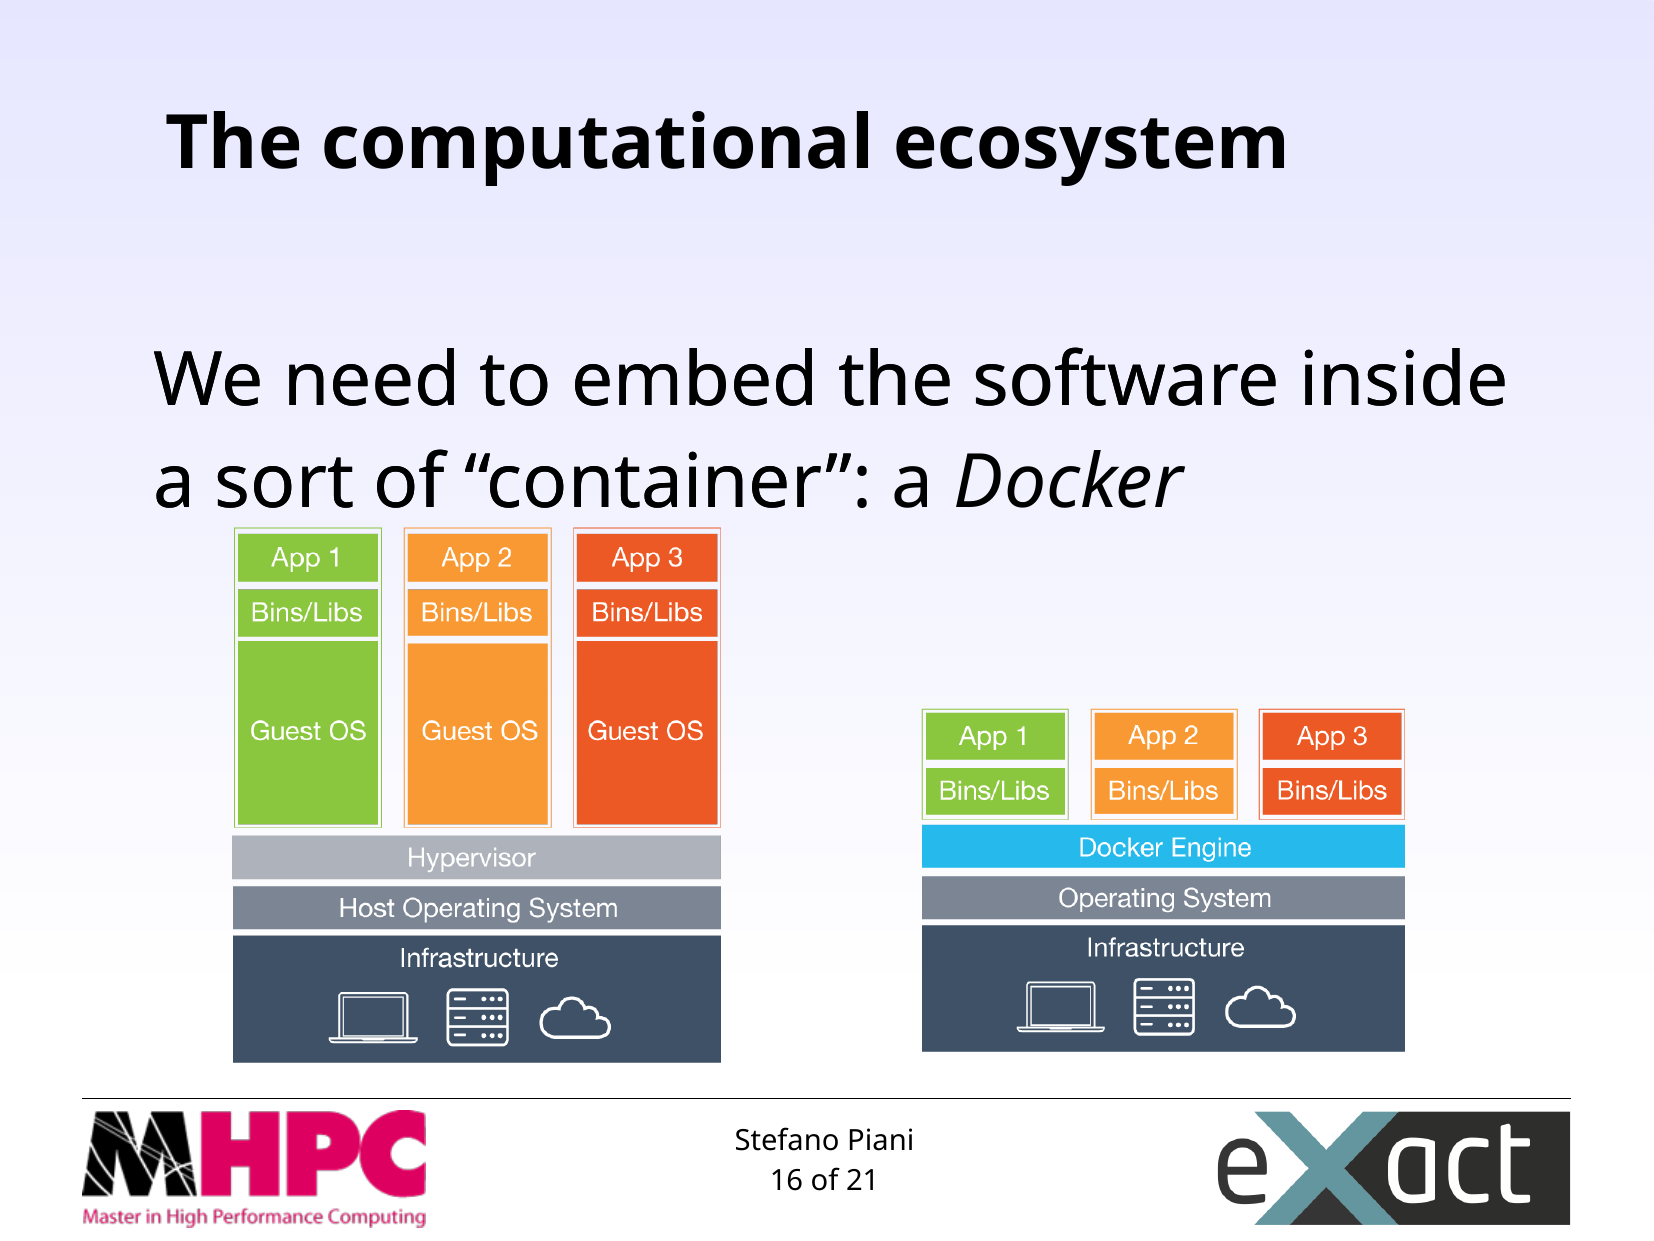

# The computational ecosystem
We need to embed the software inside a sort of “container”
We need to embed the software inside a sort of “container”: a Docker
16